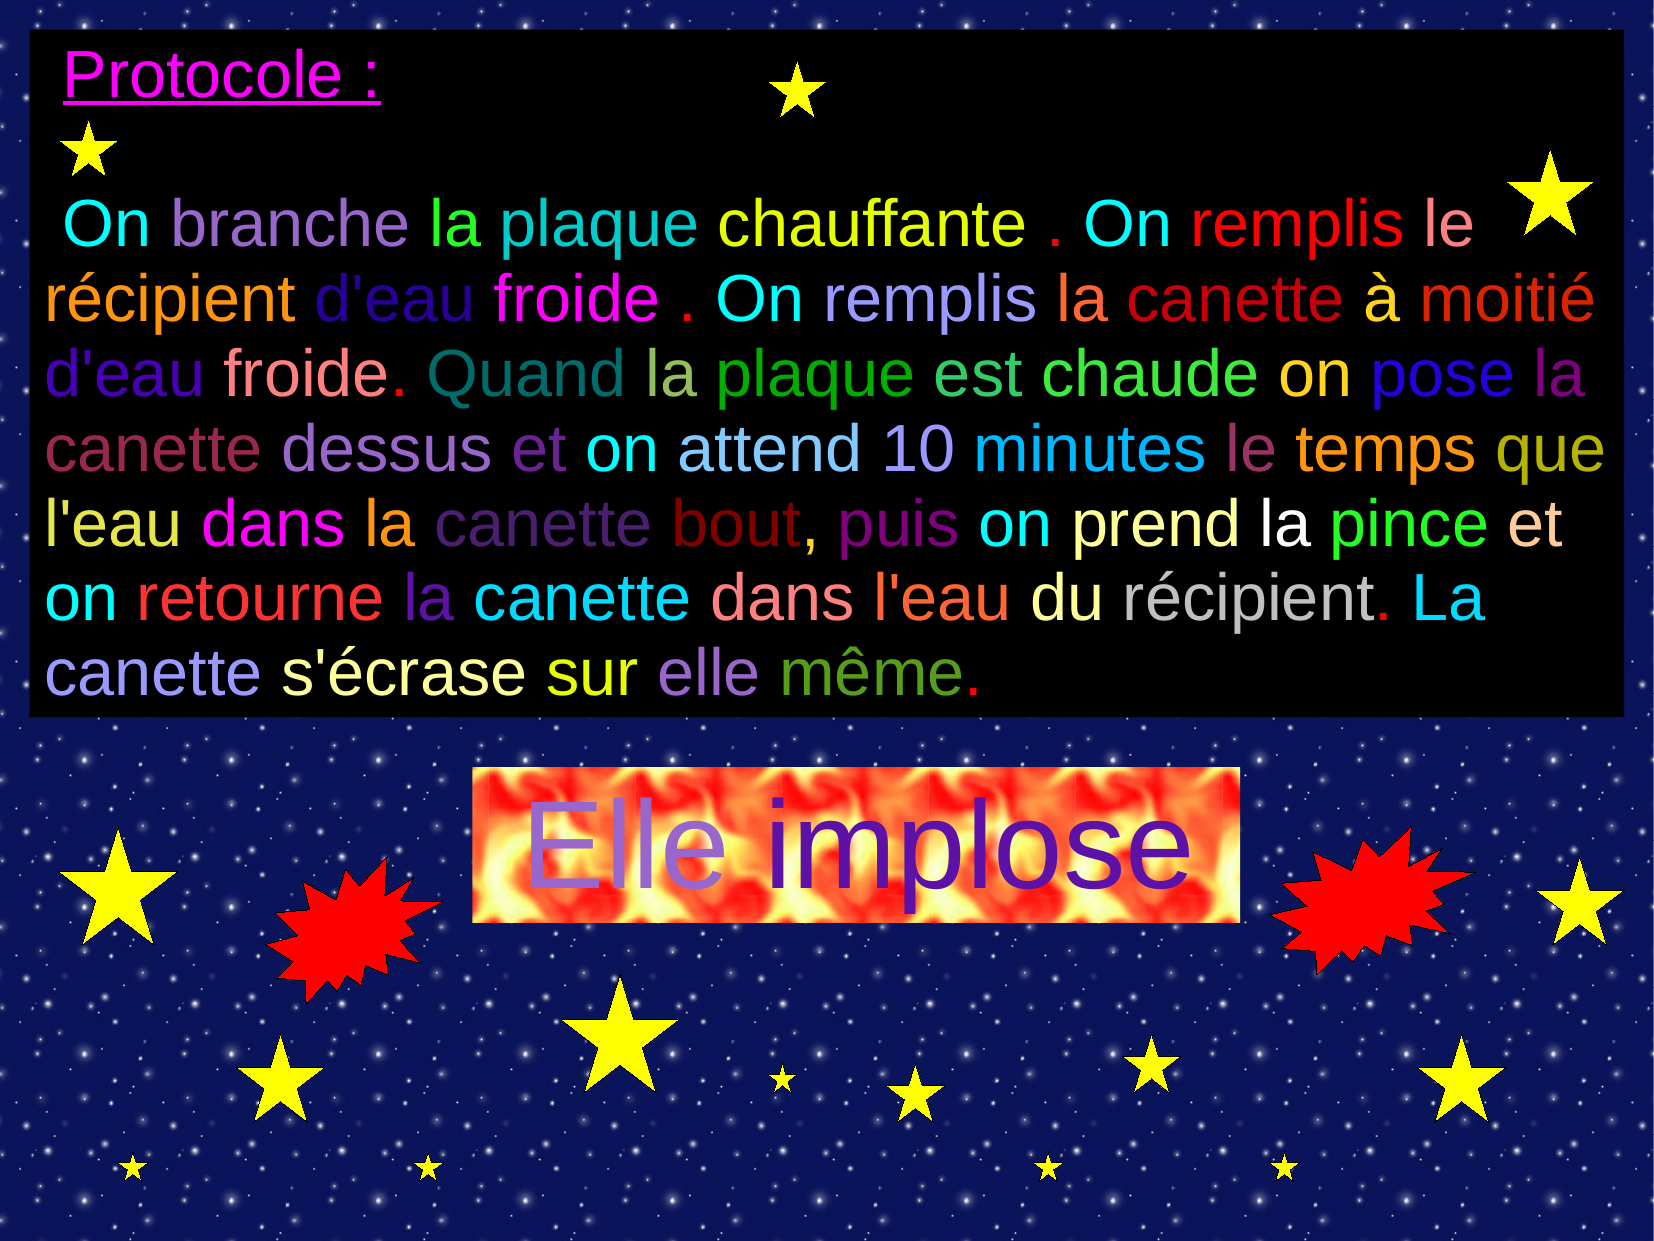

Protocole :
 On branche la plaque chauffante . On remplis le récipient d'eau froide . On remplis la canette à moitié d'eau froide. Quand la plaque est chaude on pose la canette dessus et on attend 10 minutes le temps que l'eau dans la canette bout, puis on prend la pince et on retourne la canette dans l'eau du récipient. La canette s'écrase sur elle même.
 Elle implose